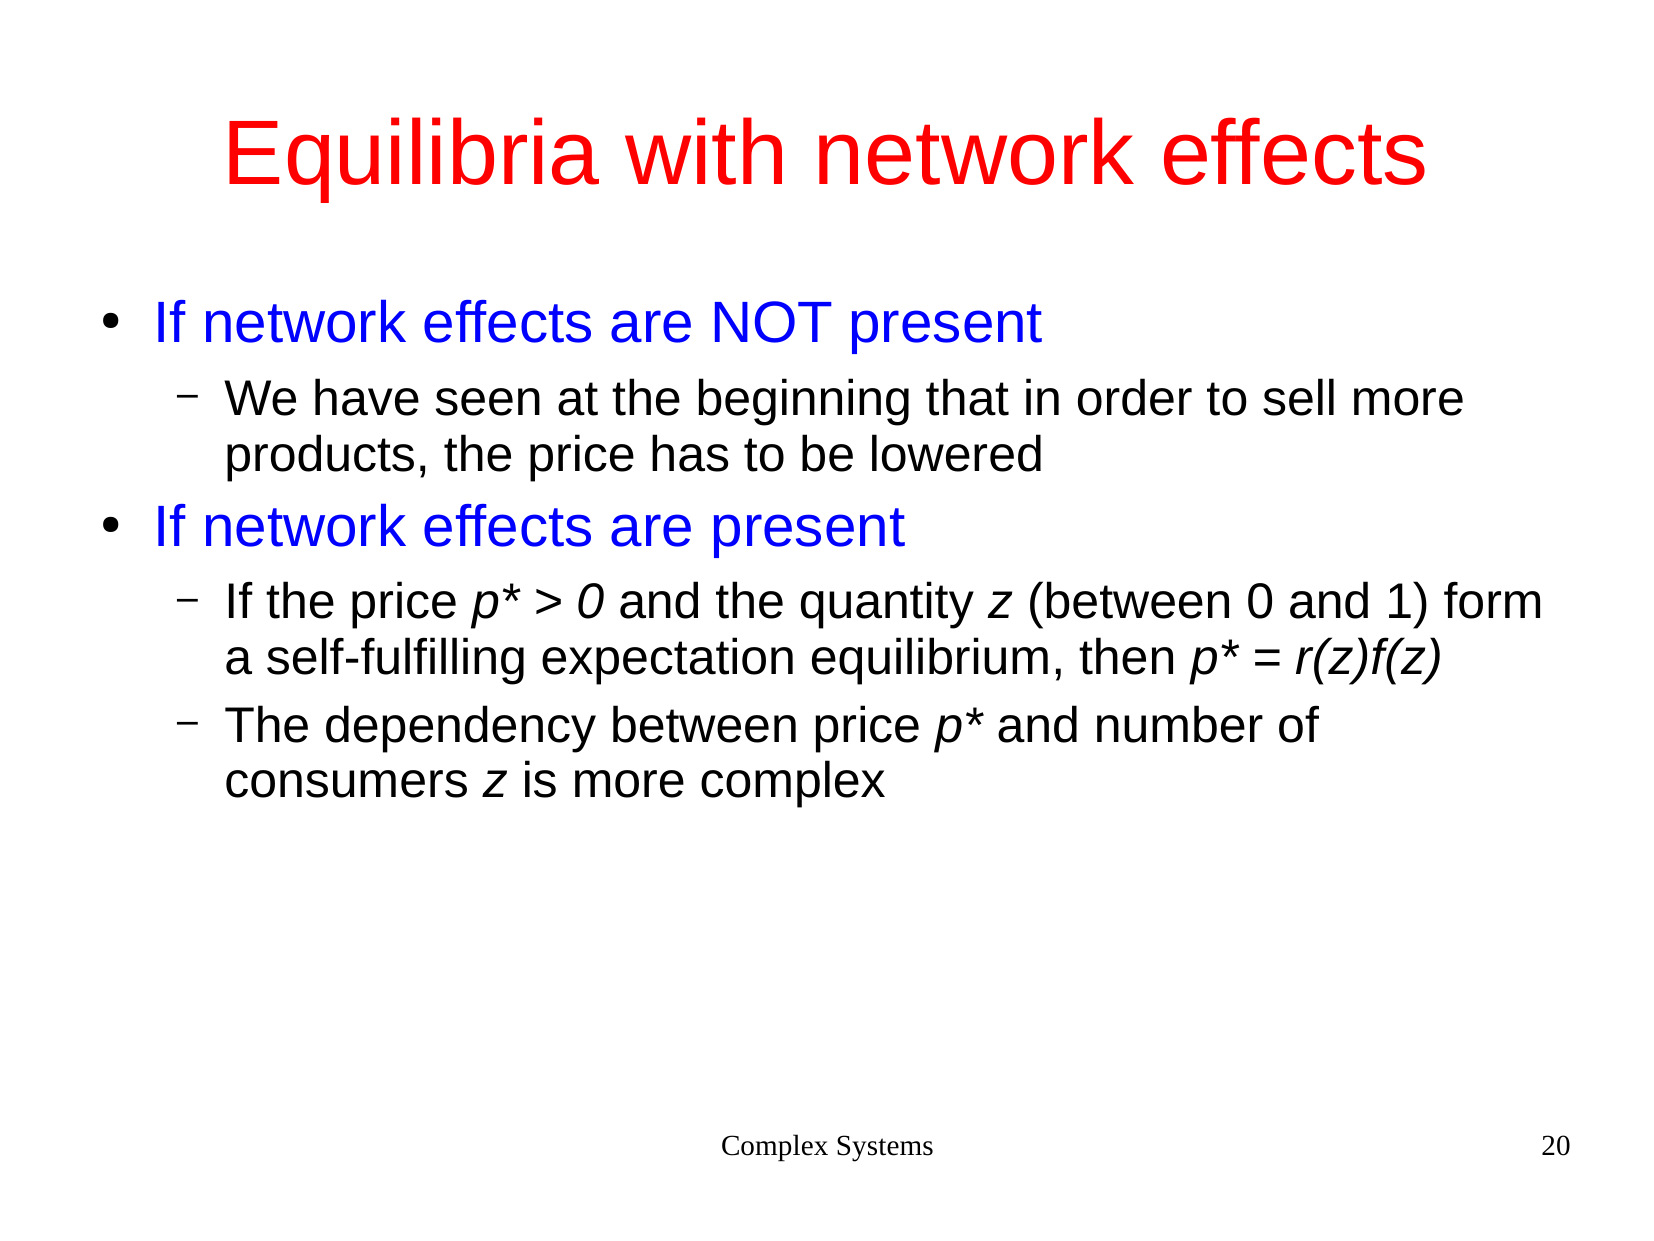

# Equilibria with network effects
If network effects are NOT present
We have seen at the beginning that in order to sell more products, the price has to be lowered
If network effects are present
If the price p* > 0 and the quantity z (between 0 and 1) form a self-fulfilling expectation equilibrium, then p* = r(z)f(z)
The dependency between price p* and number of consumers z is more complex
Complex Systems
20